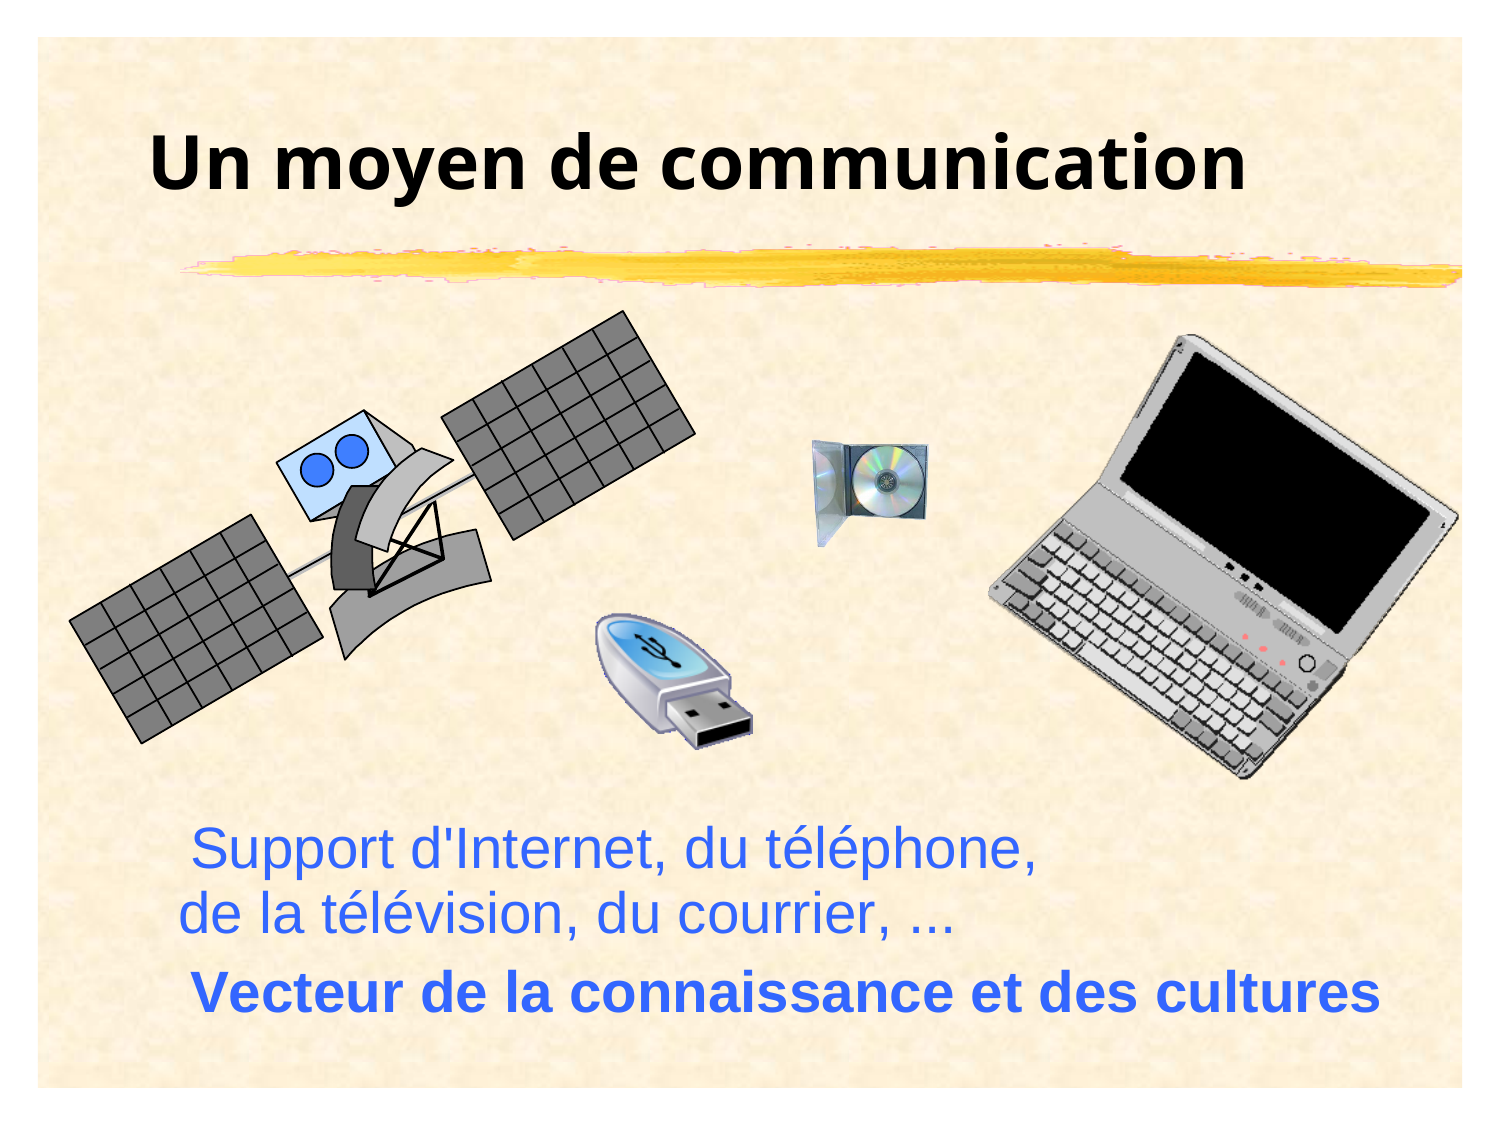

# Un moyen de communication
Support d'Internet, du téléphone,
de la télévision, du courrier, ...
Vecteur de la connaissance et des cultures